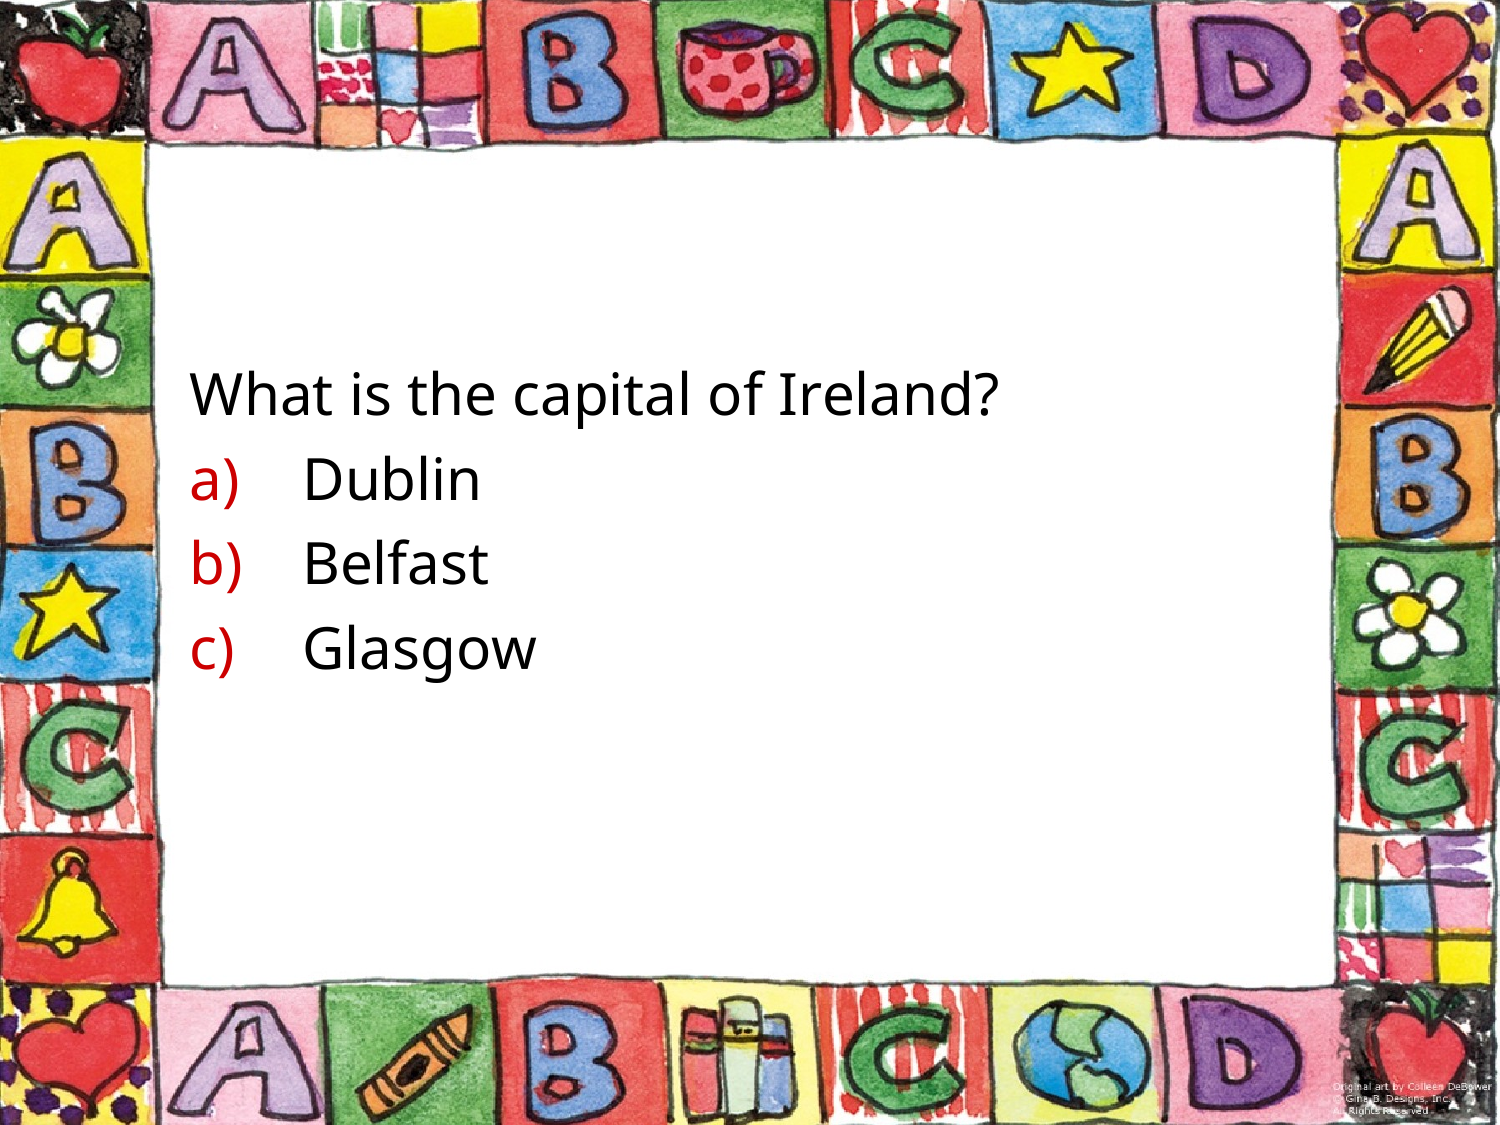

#
What is the capital of Ireland?
Dublin
Belfast
Glasgow